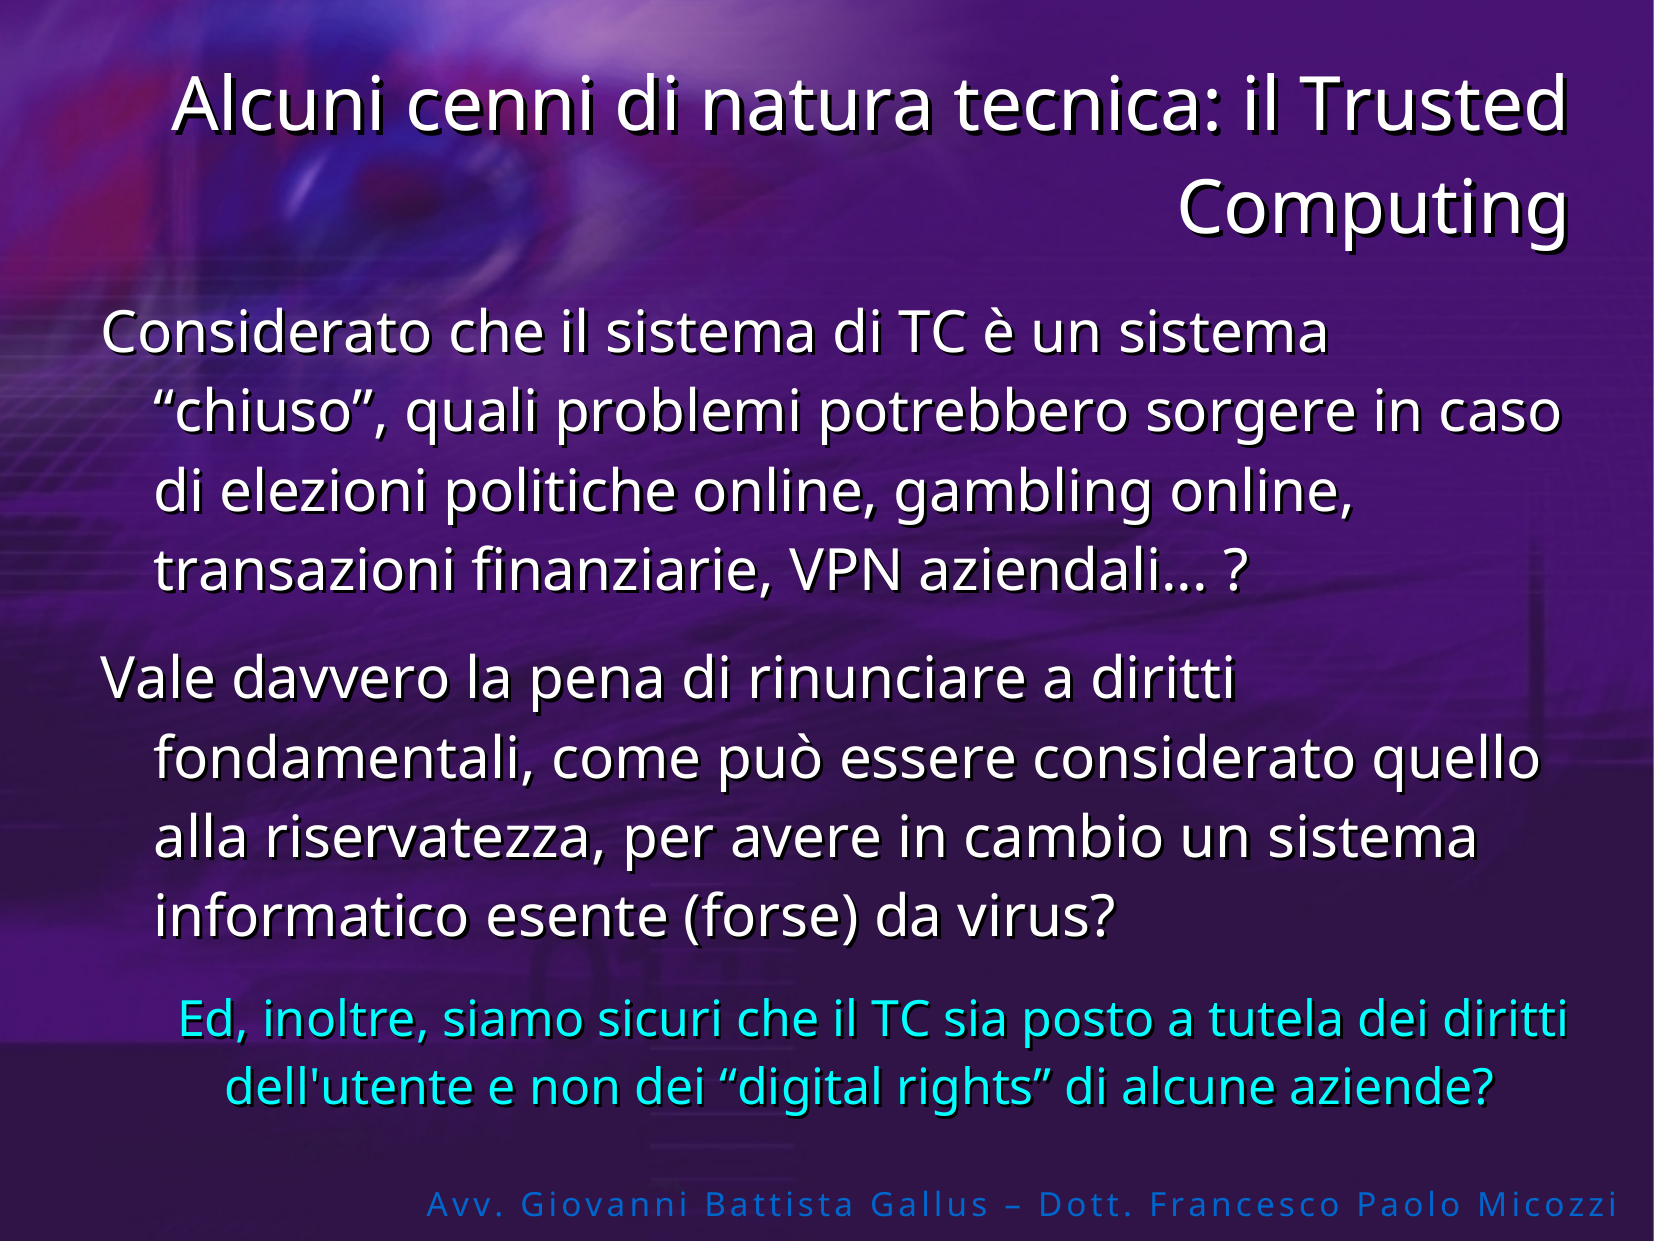

# Alcuni cenni di natura tecnica: il Trusted Computing
Considerato che il sistema di TC è un sistema “chiuso”, quali problemi potrebbero sorgere in caso di elezioni politiche online, gambling online, transazioni finanziarie, VPN aziendali... ?
Vale davvero la pena di rinunciare a diritti fondamentali, come può essere considerato quello alla riservatezza, per avere in cambio un sistema informatico esente (forse) da virus?
Ed, inoltre, siamo sicuri che il TC sia posto a tutela dei diritti dell'utente e non dei “digital rights” di alcune aziende?
dott. Francesco Paolo Micozzi - f.micozzi@studionati.it